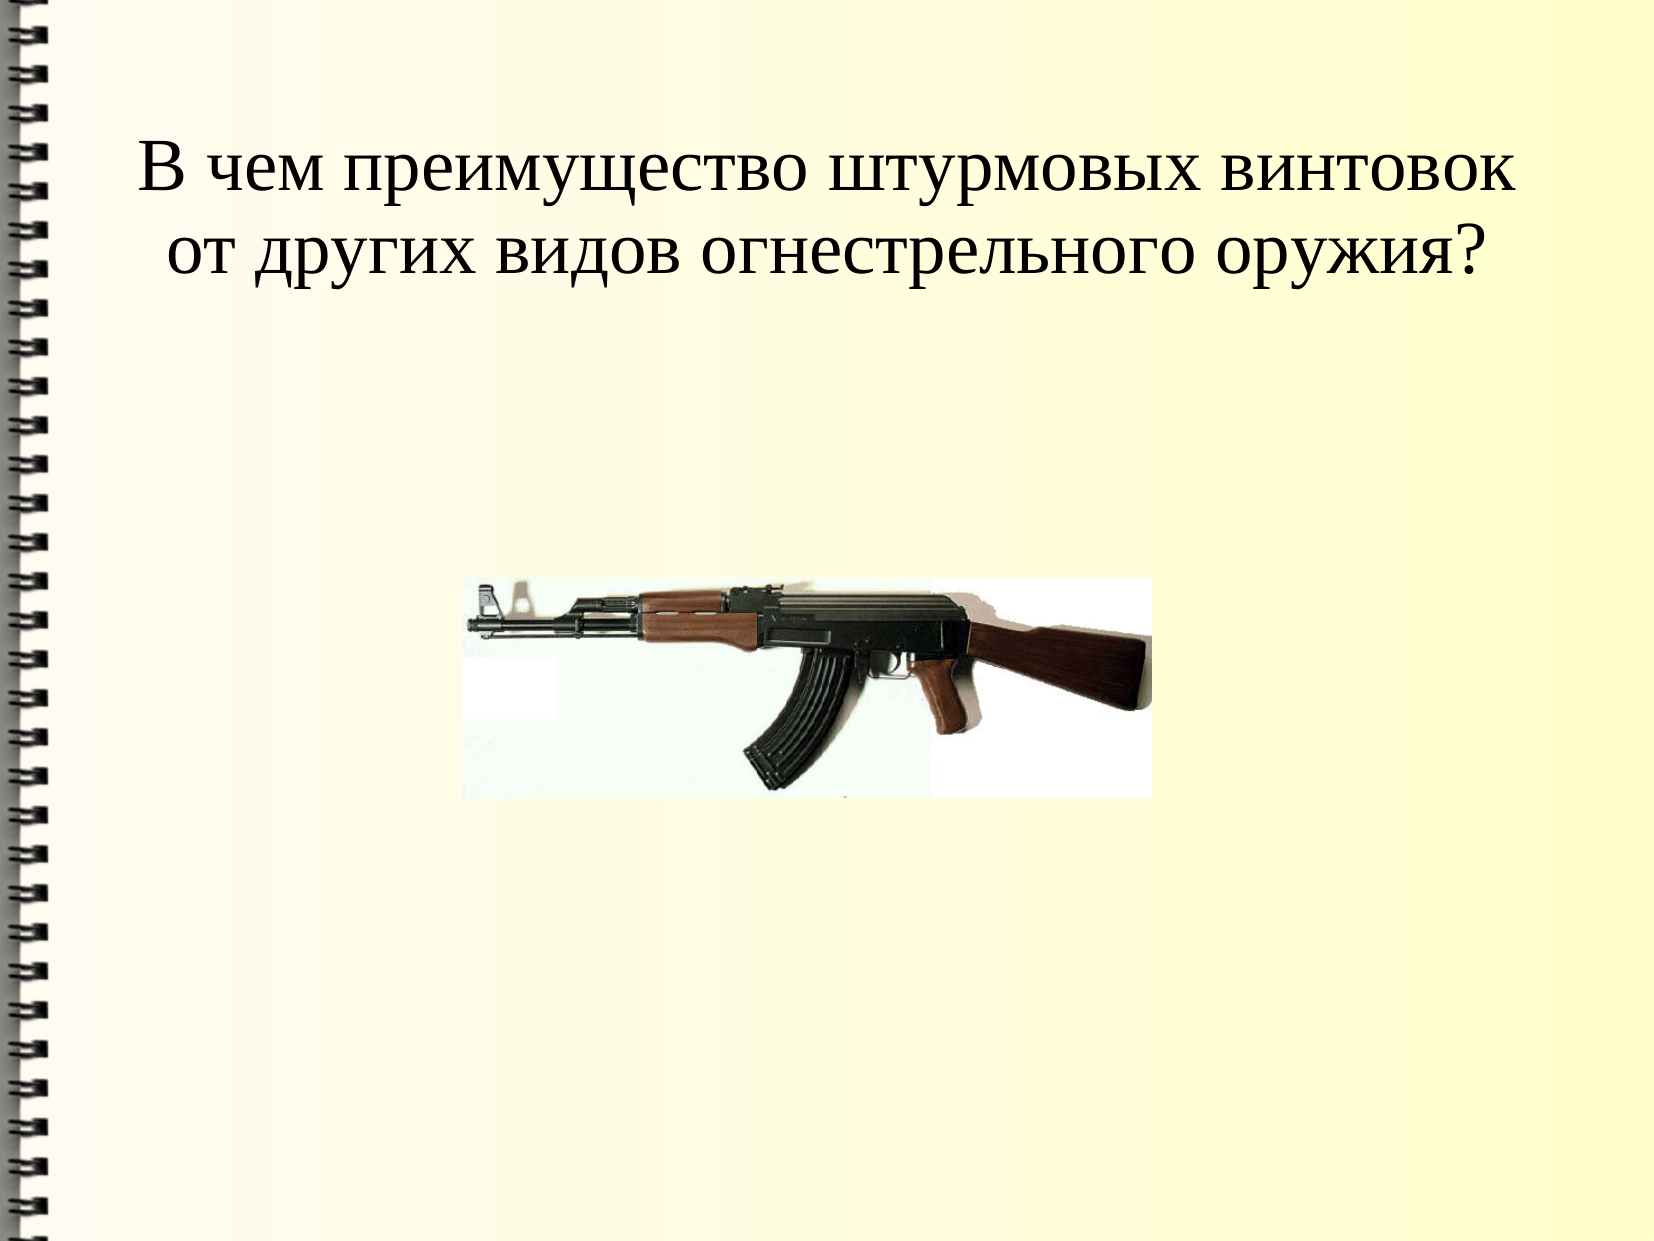

# В чем преимущество штурмовых винтовок от других видов огнестрельного оружия?